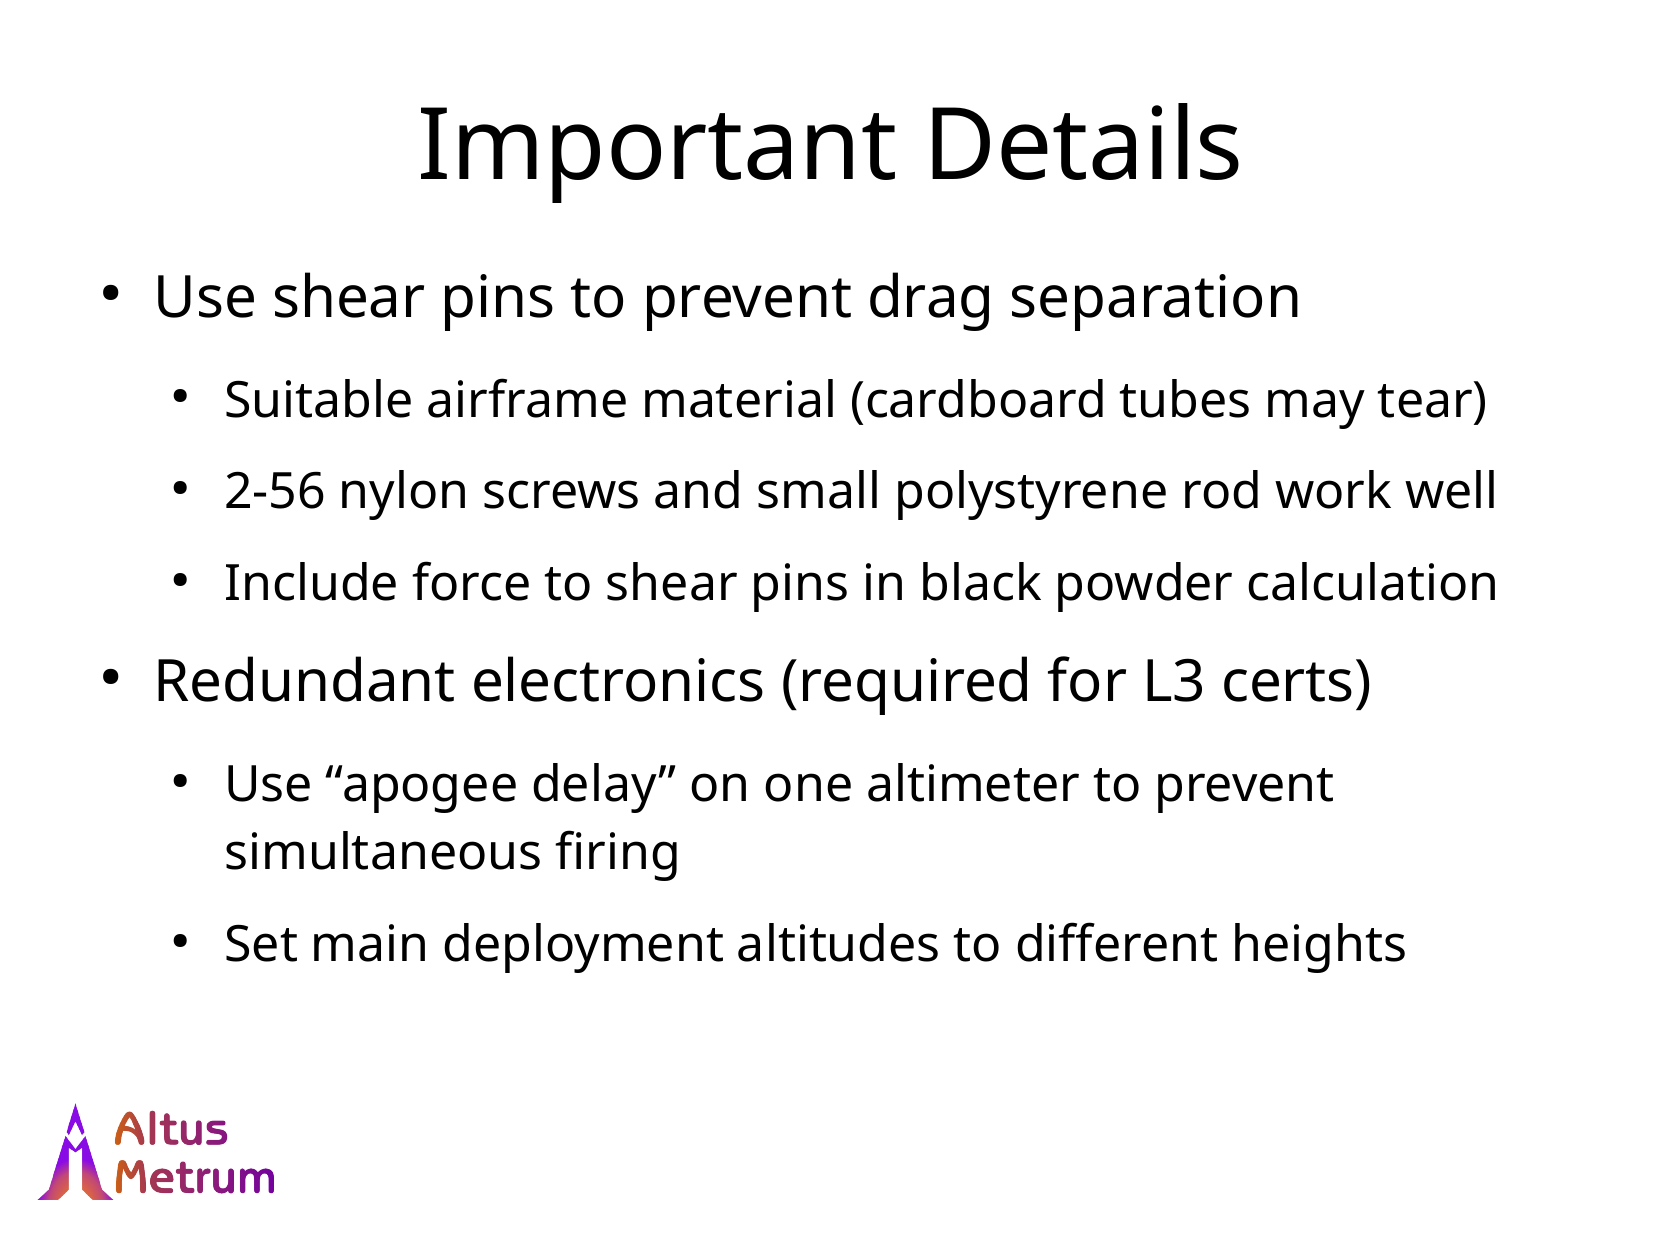

# Important Details
Use shear pins to prevent drag separation
Suitable airframe material (cardboard tubes may tear)
2-56 nylon screws and small polystyrene rod work well
Include force to shear pins in black powder calculation
Redundant electronics (required for L3 certs)
Use “apogee delay” on one altimeter to prevent simultaneous firing
Set main deployment altitudes to different heights